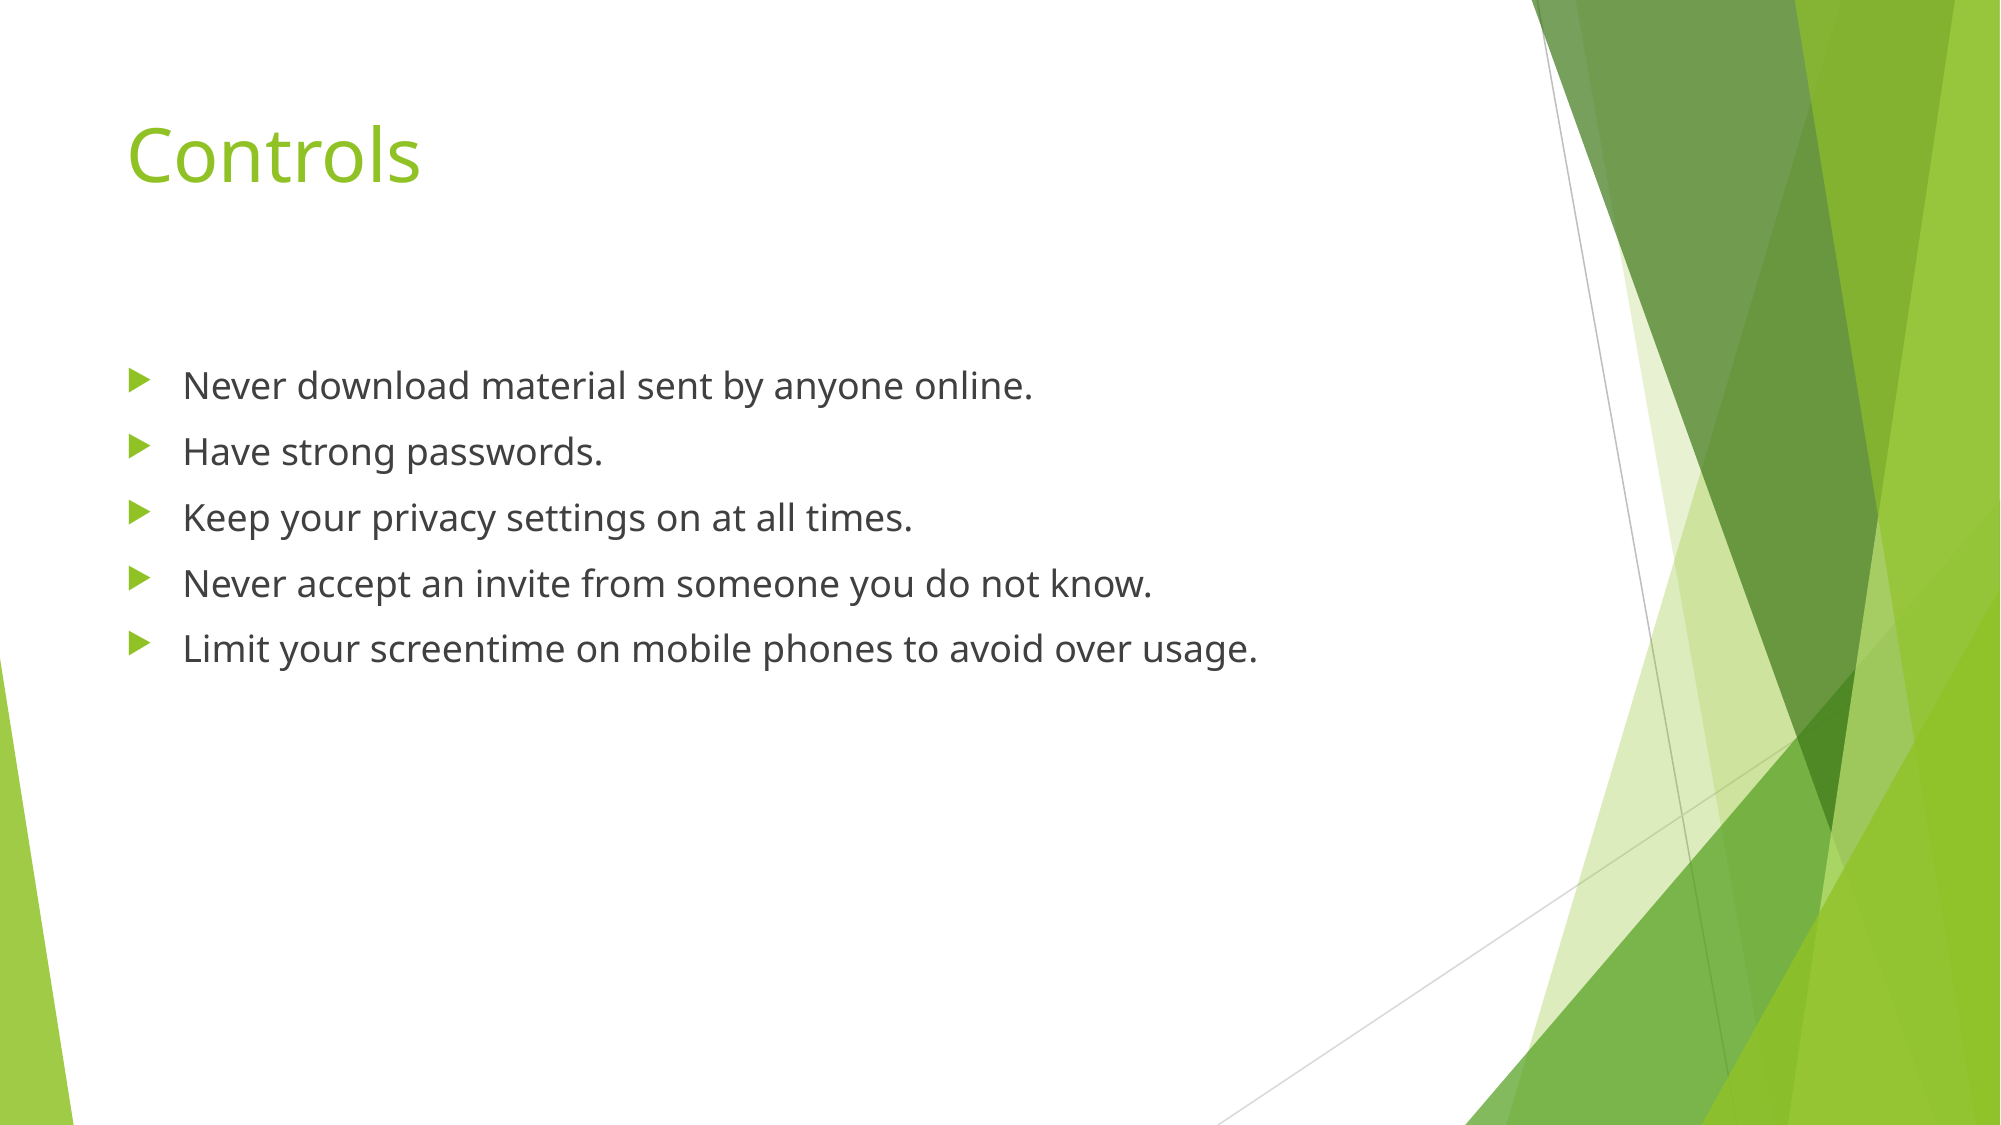

# Controls
Never download material sent by anyone online.
Have strong passwords.
Keep your privacy settings on at all times.
Never accept an invite from someone you do not know.
Limit your screentime on mobile phones to avoid over usage.